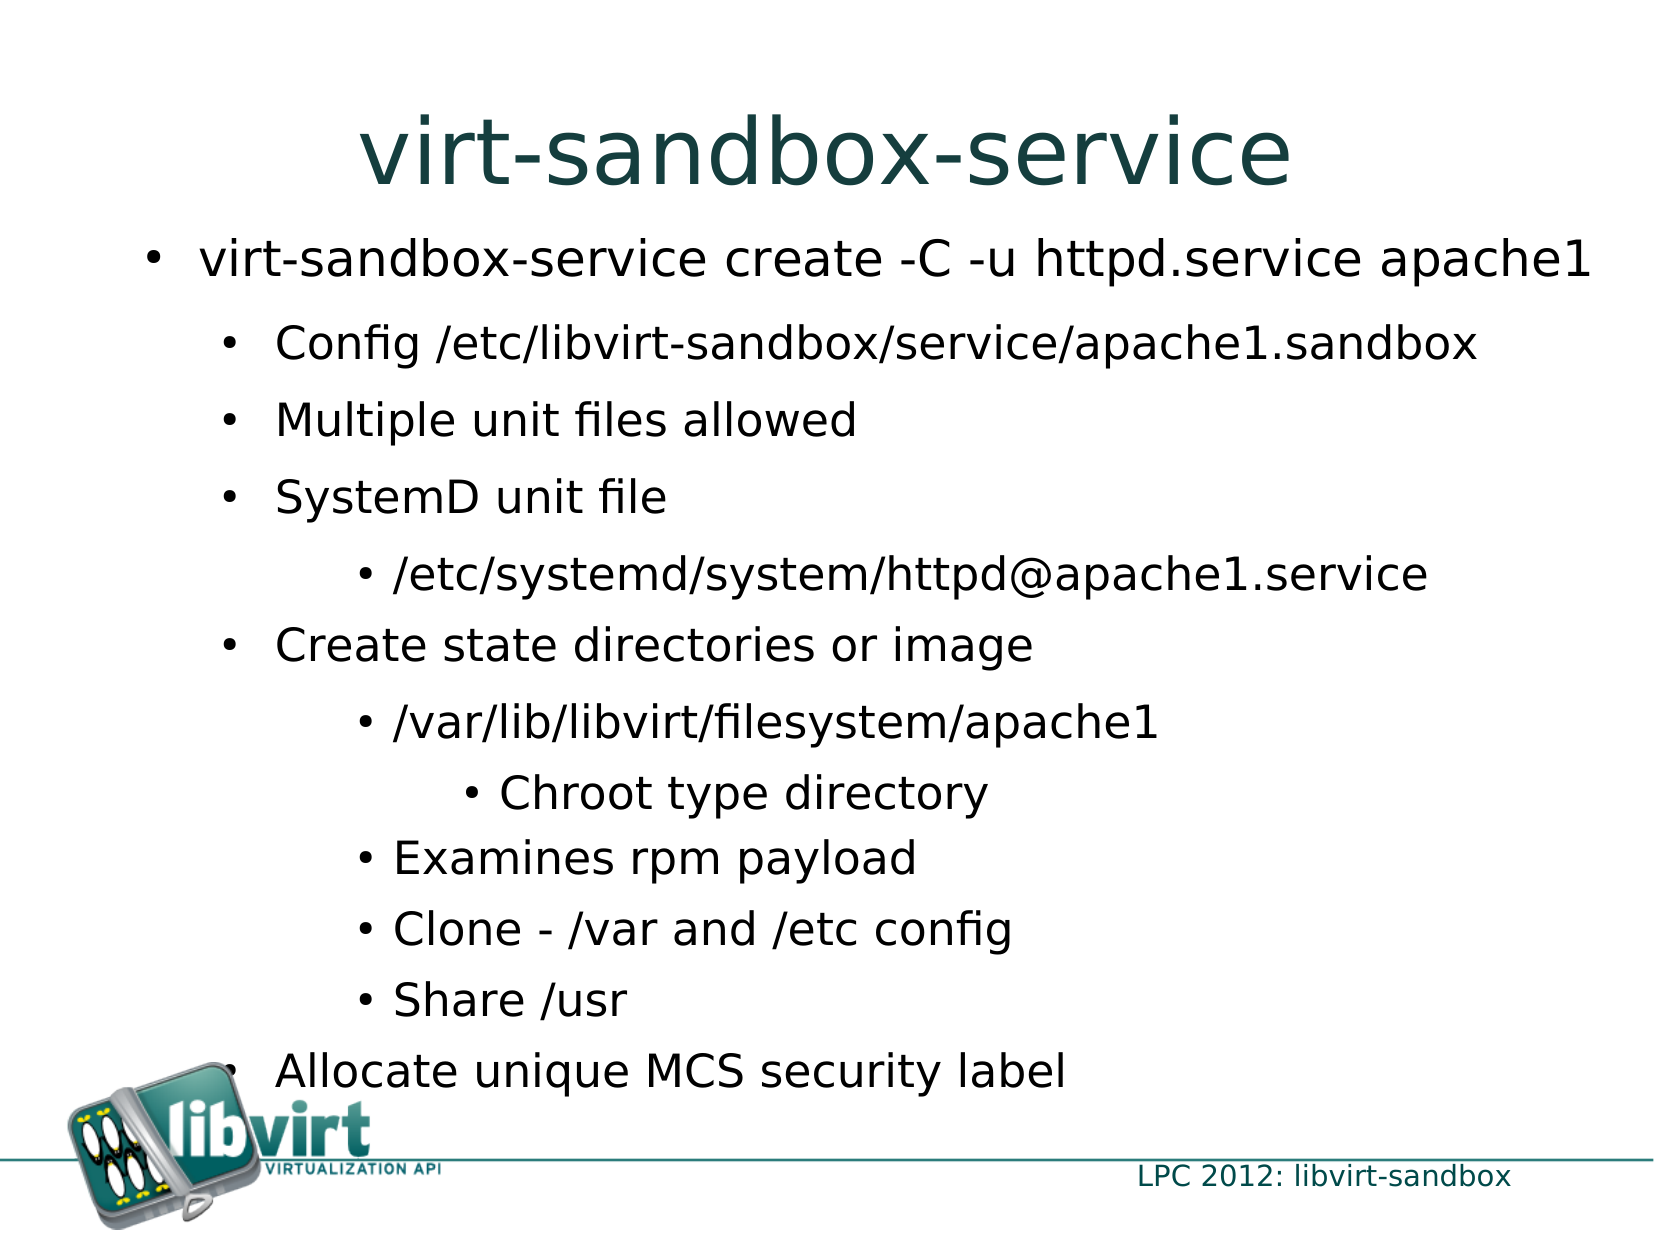

# virt-sandbox-service
virt-sandbox-service create -C -u httpd.service apache1
Config /etc/libvirt-sandbox/service/apache1.sandbox
Multiple unit files allowed
SystemD unit file
/etc/systemd/system/httpd@apache1.service
Create state directories or image
/var/lib/libvirt/filesystem/apache1
Chroot type directory
Examines rpm payload
Clone - /var and /etc config
Share /usr
Allocate unique MCS security label
LPC 2012: libvirt-sandbox